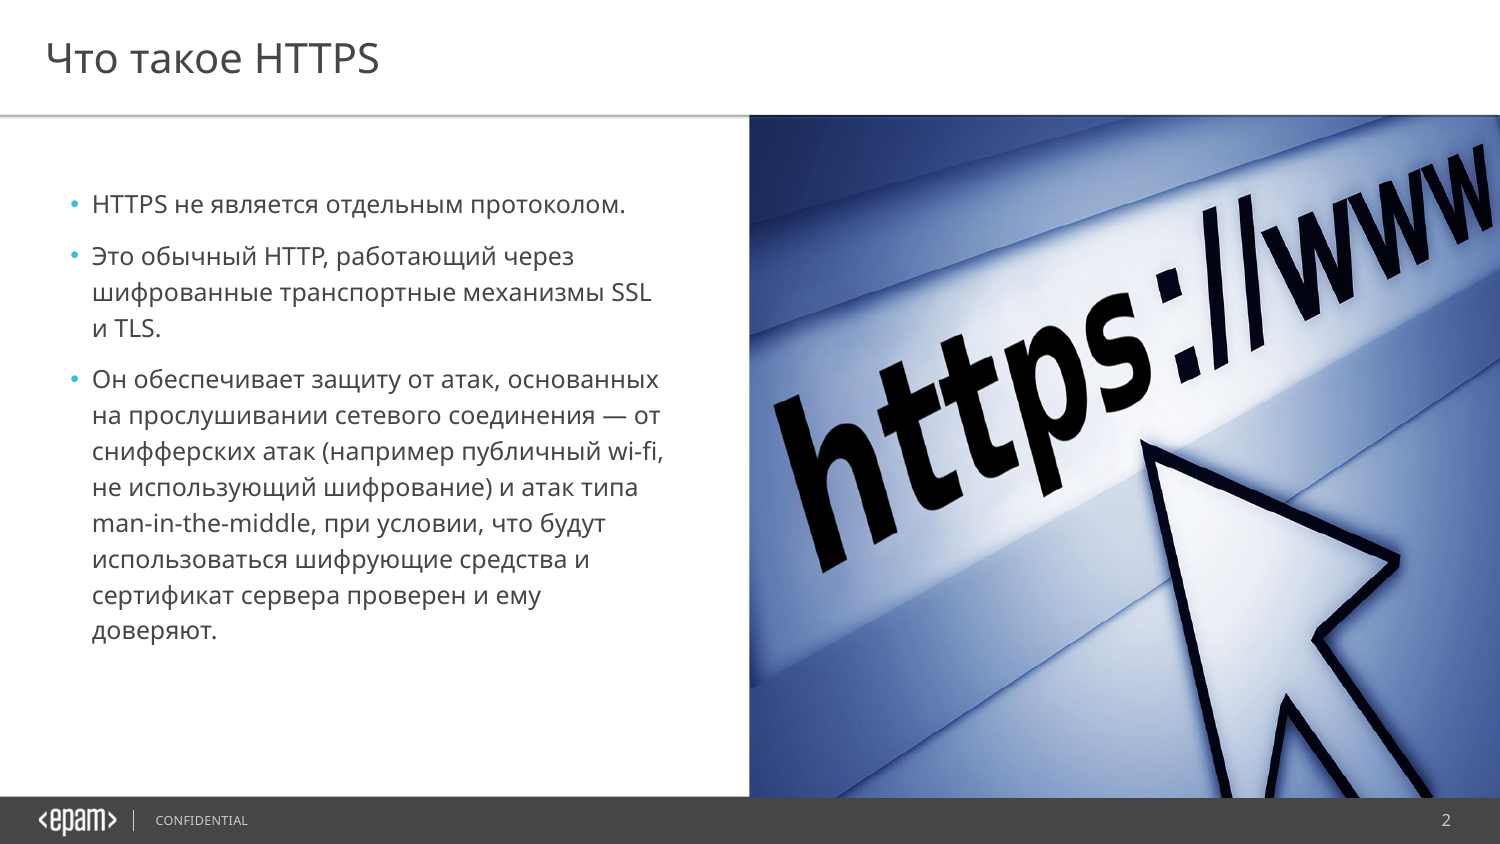

Что такое HTTPS
# HTTPS не является отдельным протоколом.
Это обычный HTTP, работающий через шифрованные транспортные механизмы SSL и TLS.
Он обеспечивает защиту от атак, основанных на прослушивании сетевого соединения — от снифферских атак (например публичный wi-fi, не использующий шифрование) и атак типа man-in-the-middle, при условии, что будут использоваться шифрующие средства и сертификат сервера проверен и ему доверяют.